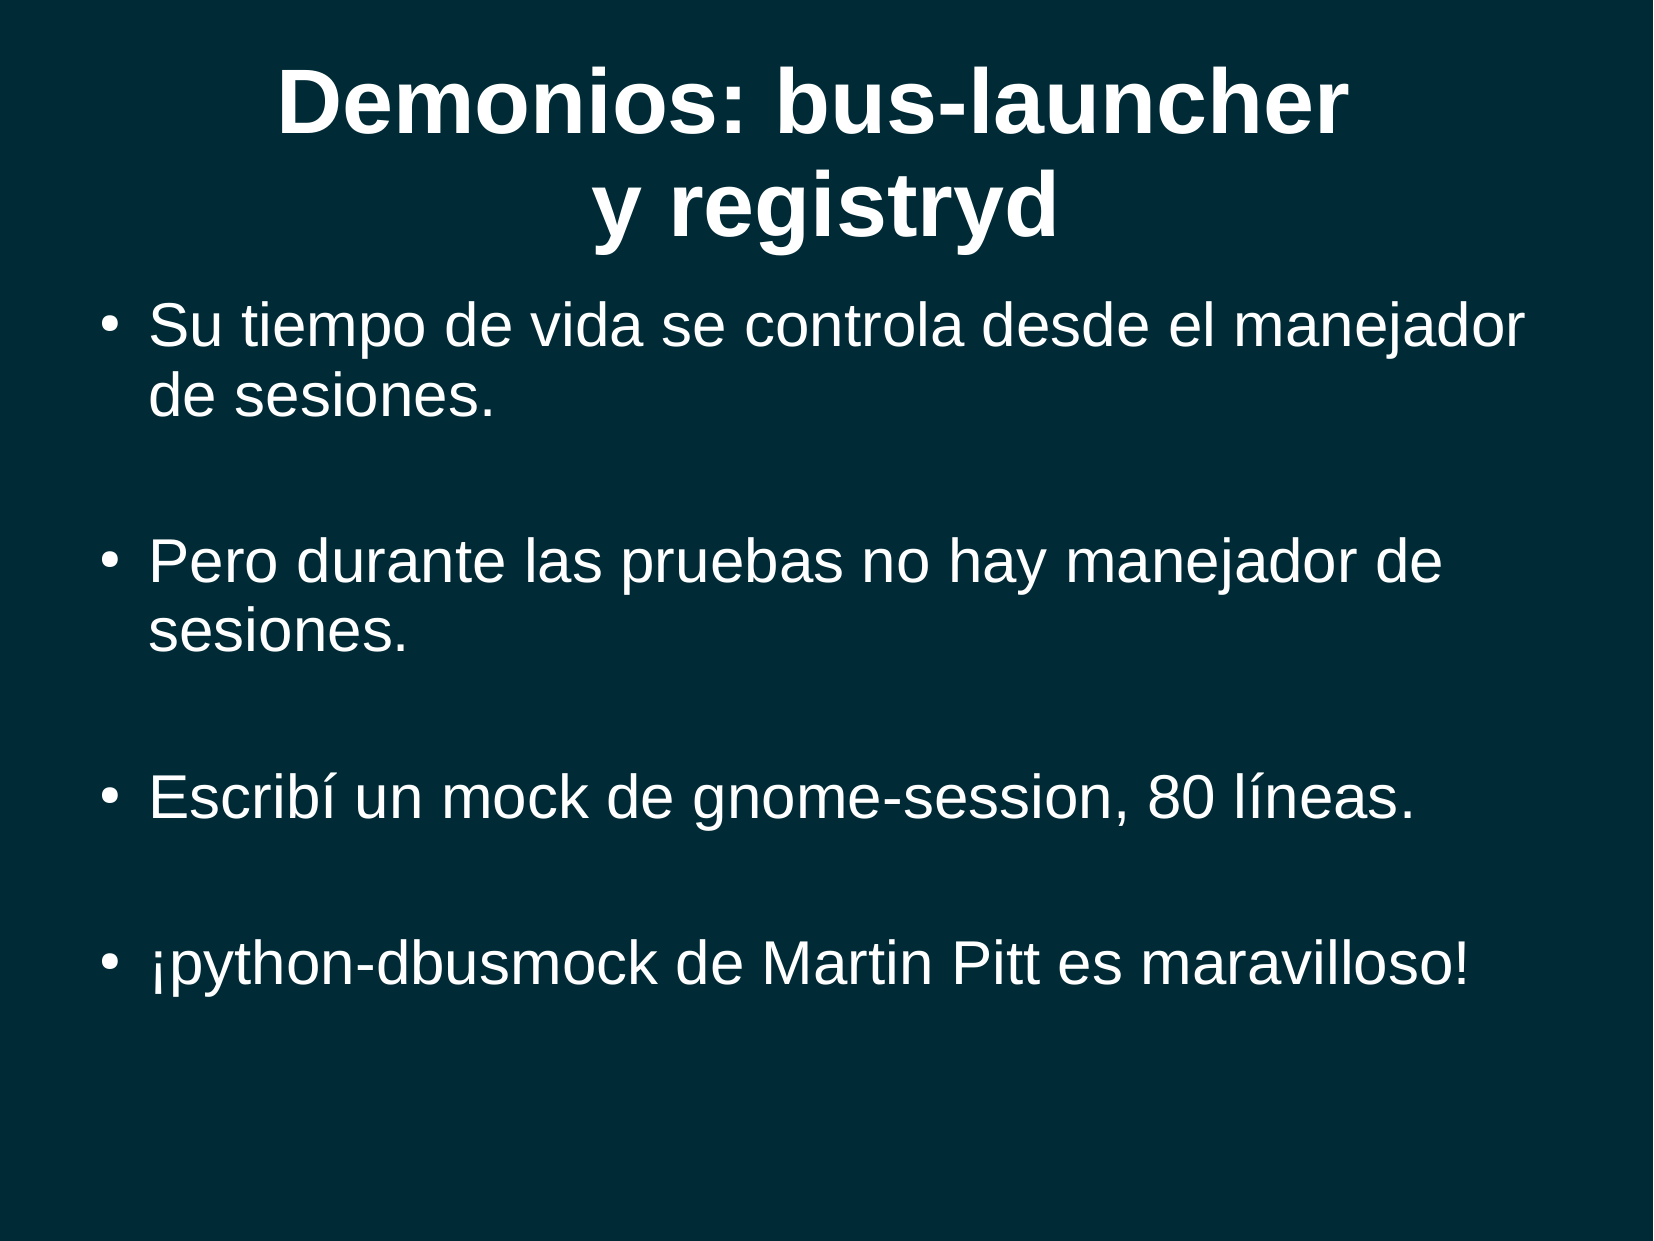

# Demonios: bus-launcher y registryd
Su tiempo de vida se controla desde el manejador de sesiones.
Pero durante las pruebas no hay manejador de sesiones.
Escribí un mock de gnome-session, 80 líneas.
¡python-dbusmock de Martin Pitt es maravilloso!